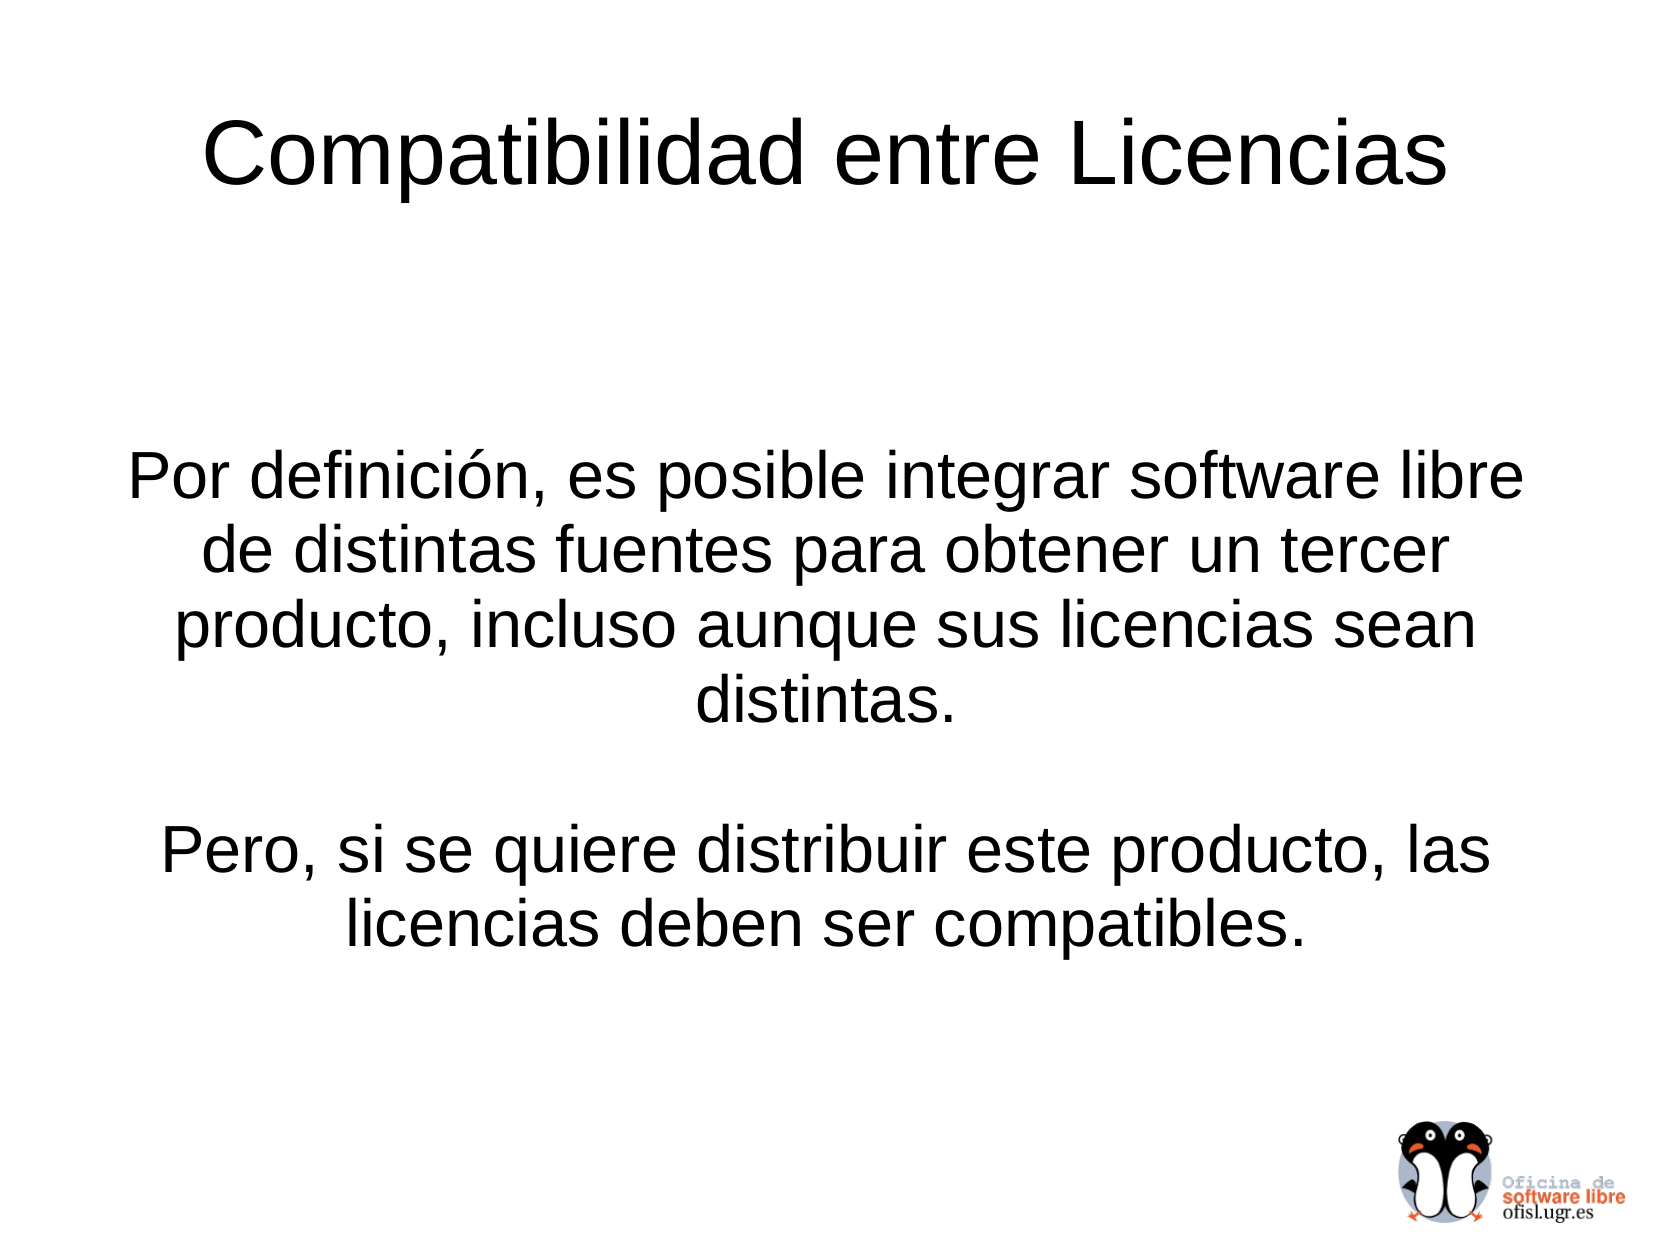

# Compatibilidad entre Licencias
Por definición, es posible integrar software libre de distintas fuentes para obtener un tercer producto, incluso aunque sus licencias sean distintas.
Pero, si se quiere distribuir este producto, las licencias deben ser compatibles.